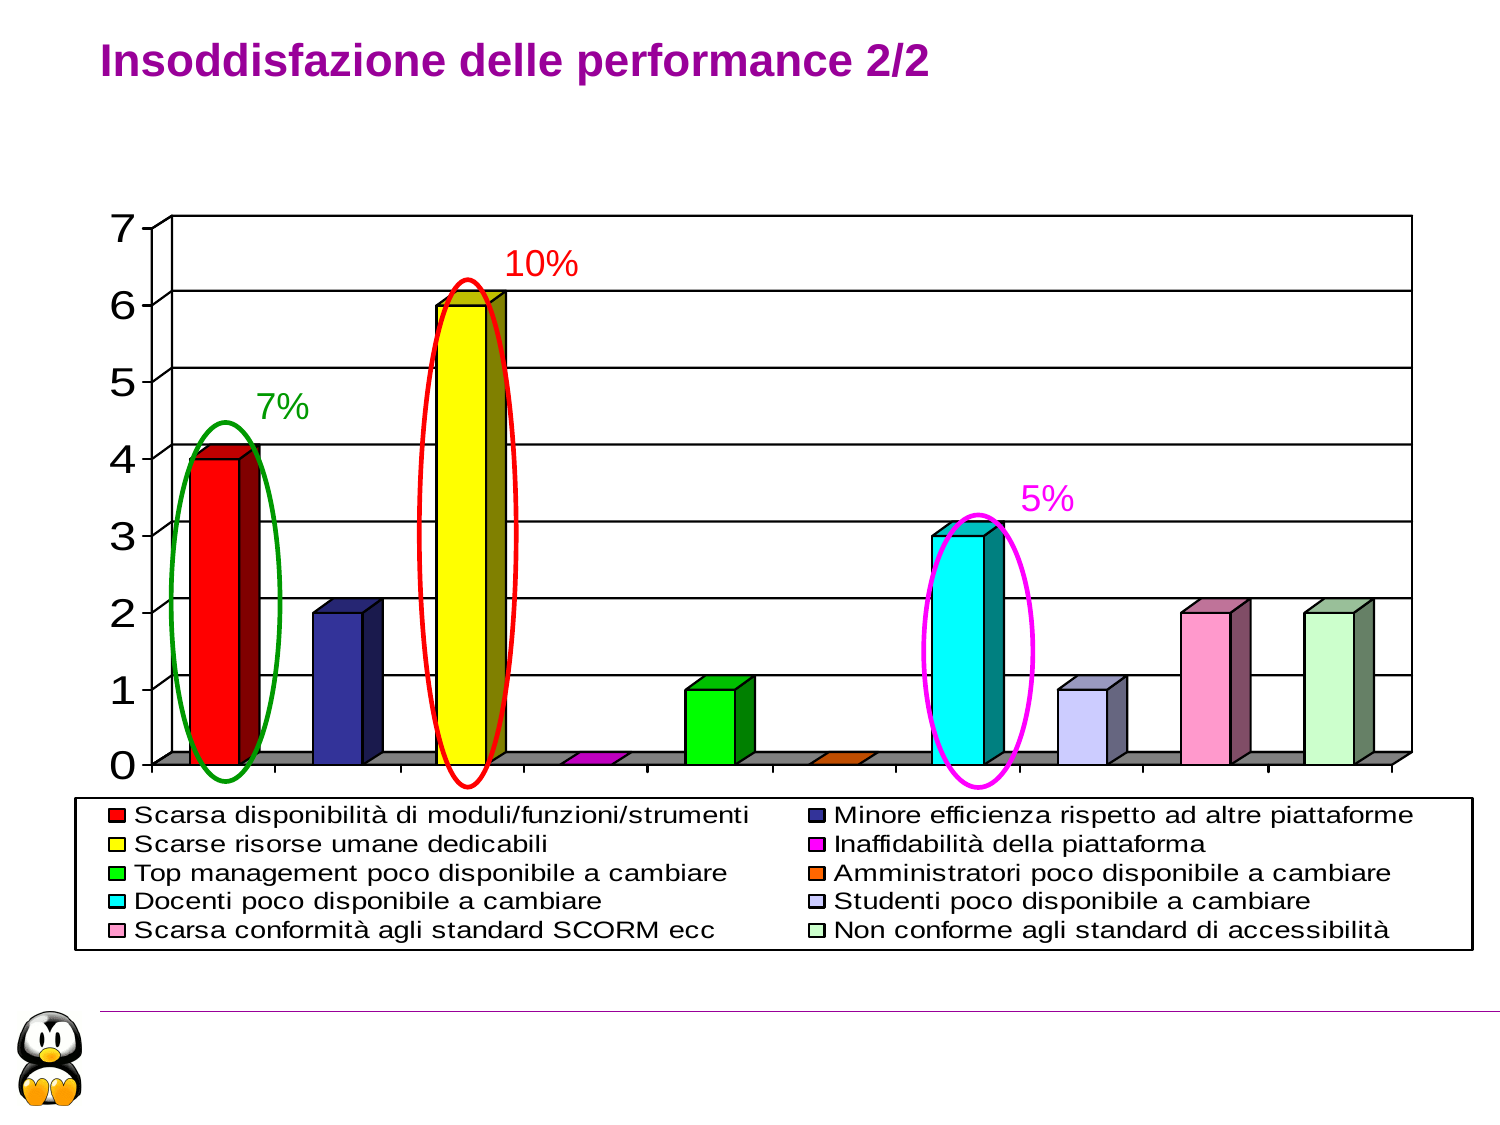

# Insoddisfazione delle performance 2/2
10%
7%
5%